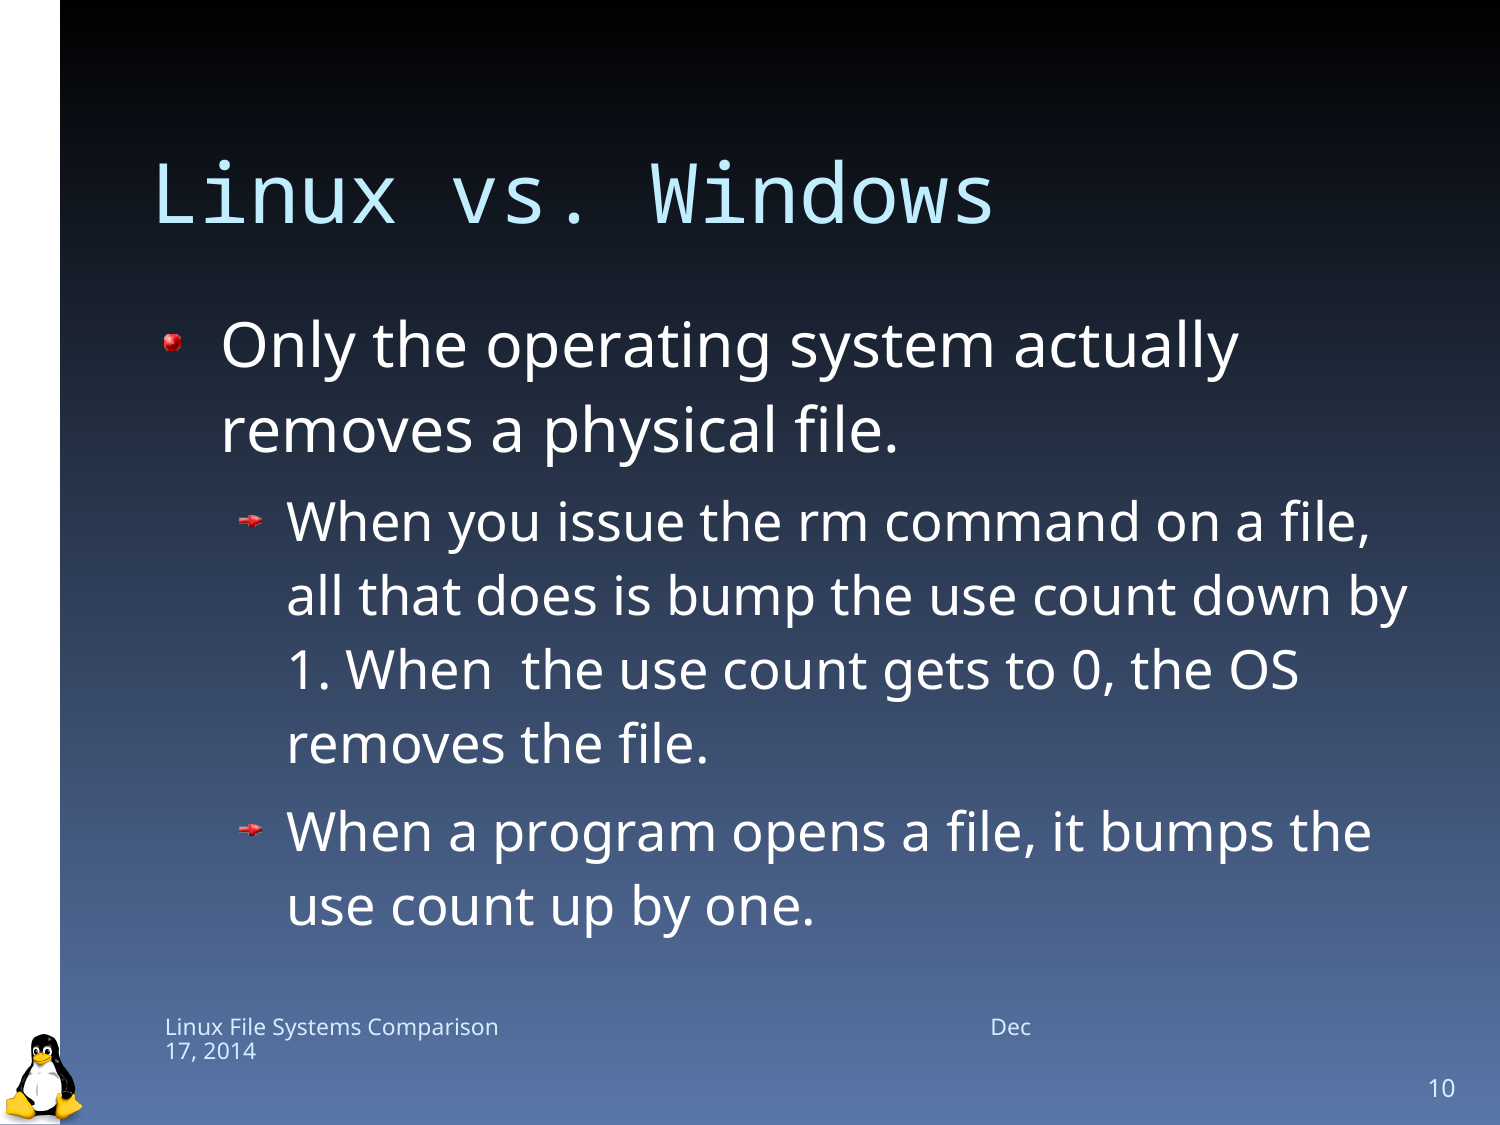

# Linux vs. Windows
Only the operating system actually removes a physical file.
When you issue the rm command on a file, all that does is bump the use count down by 1. When the use count gets to 0, the OS removes the file.
When a program opens a file, it bumps the use count up by one.
Linux File Systems Comparison Dec 17, 2014
Dec 17, 2014
10